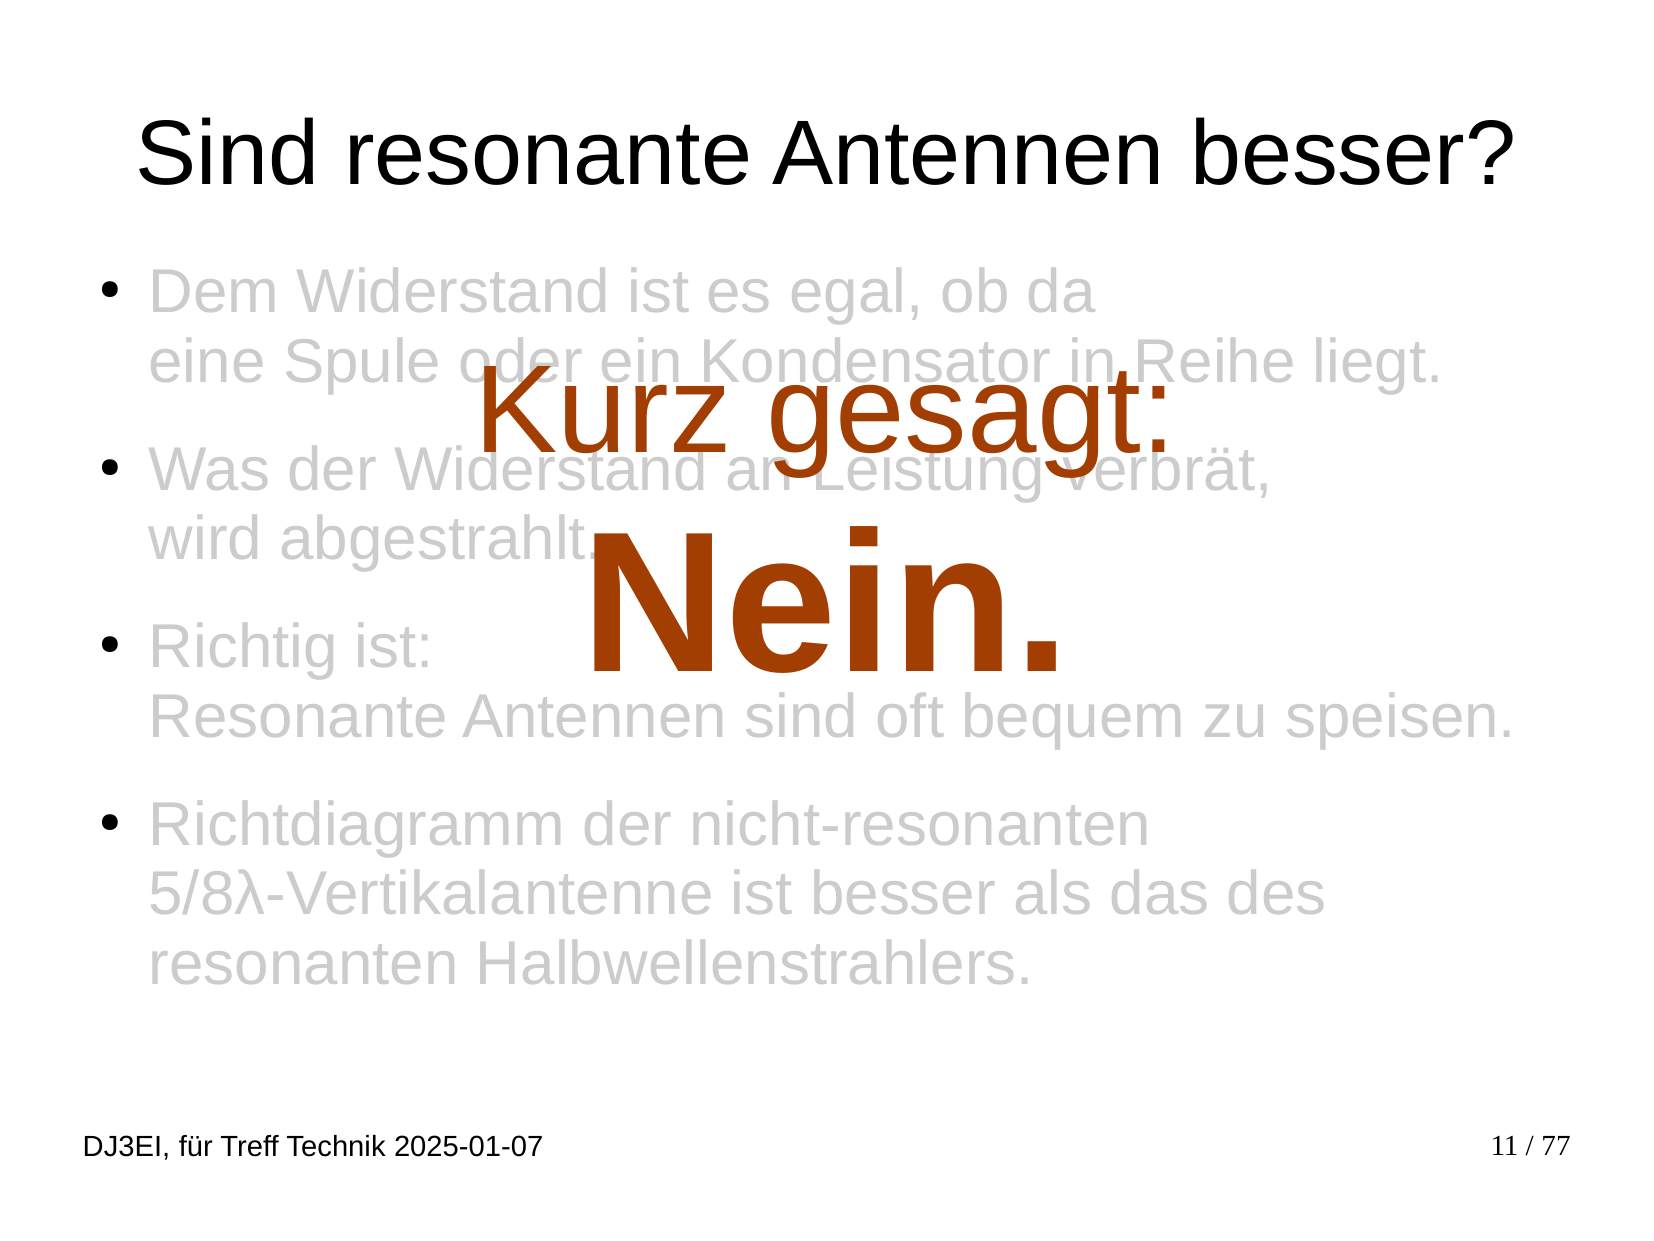

# Sind resonante Antennen besser?
Dem Widerstand ist es egal, ob da
eine Spule oder ein Kondensator in Reihe liegt.
Was der Widerstand an Leistung verbrät,
wird abgestrahlt.
Richtig ist:
Resonante Antennen sind oft bequem zu speisen.
Richtdiagramm der nicht-resonanten
5/8λ-Vertikalantenne ist besser als das des
resonanten Halbwellenstrahlers.
Kurz gesagt:
Nein.
11